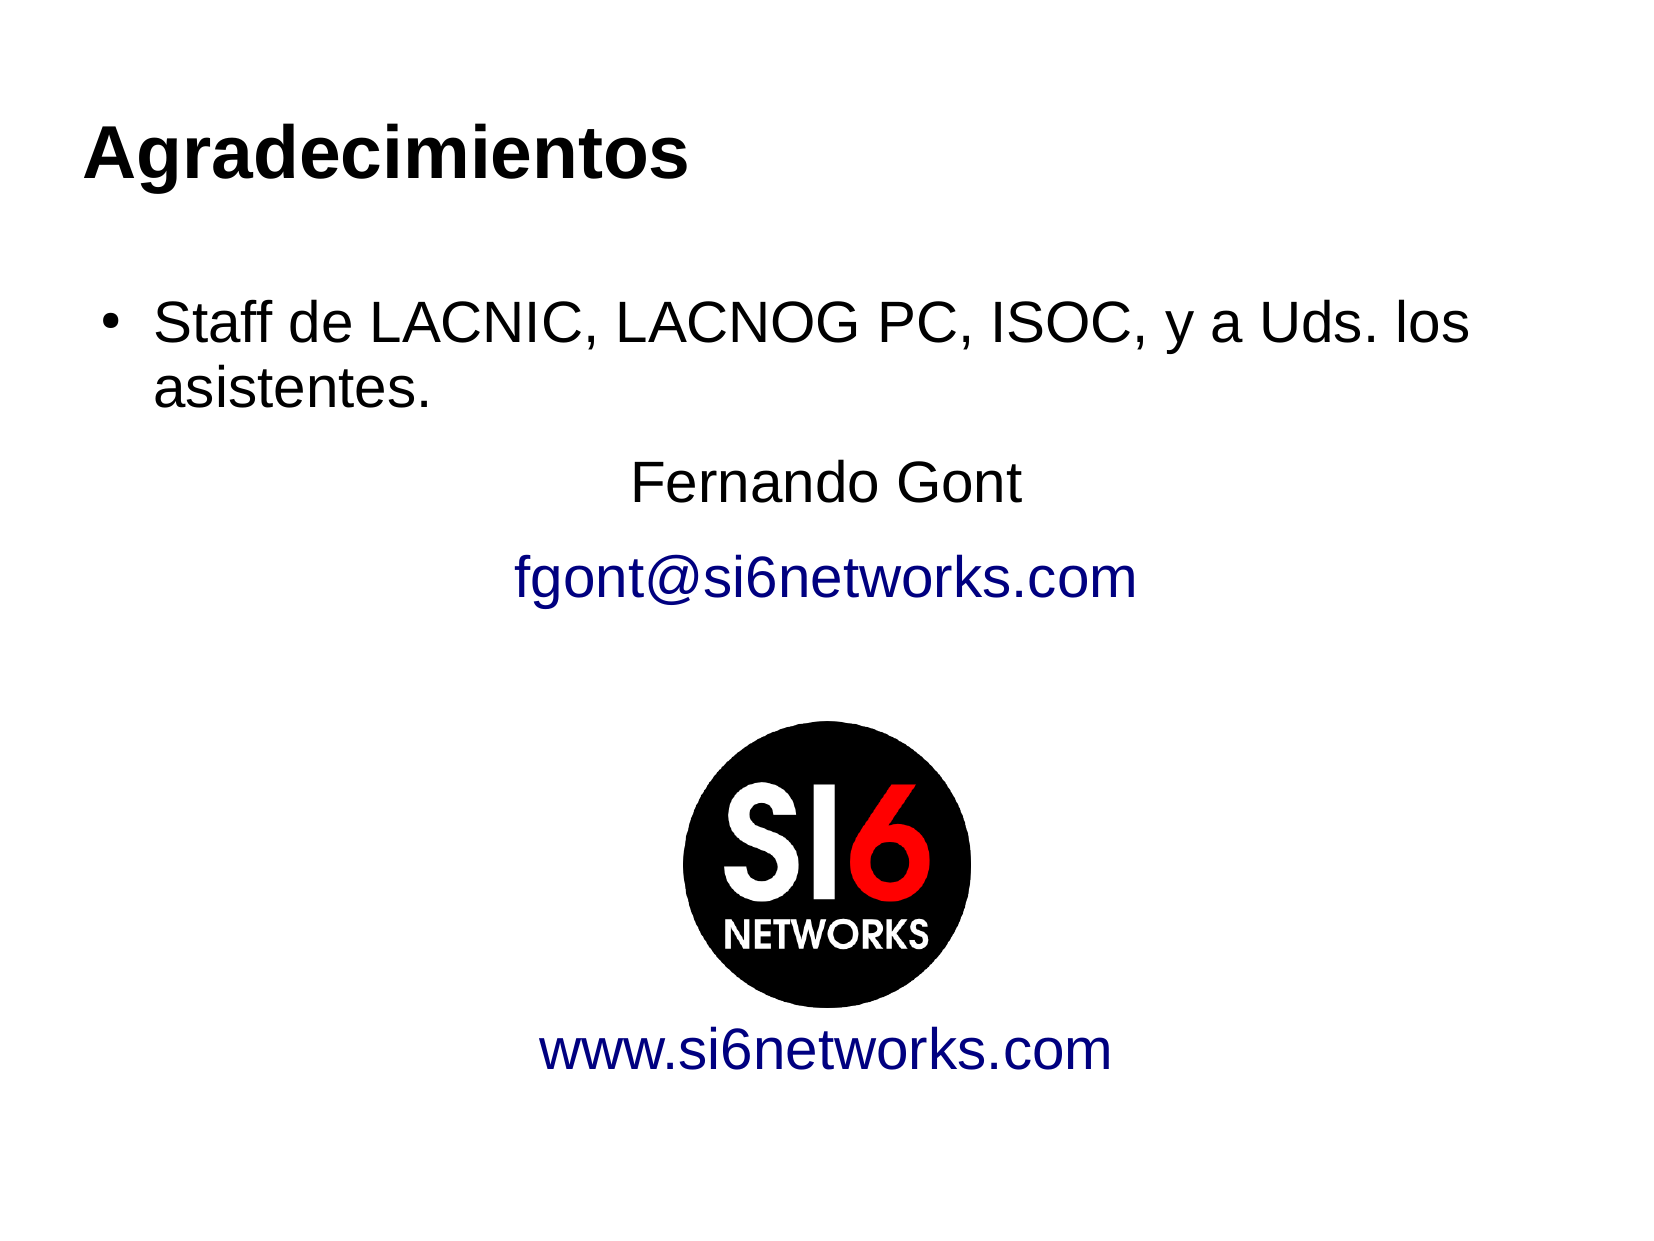

# Agradecimientos
Staff de LACNIC, LACNOG PC, ISOC, y a Uds. los asistentes.
Fernando Gont
fgont@si6networks.com
www.si6networks.com